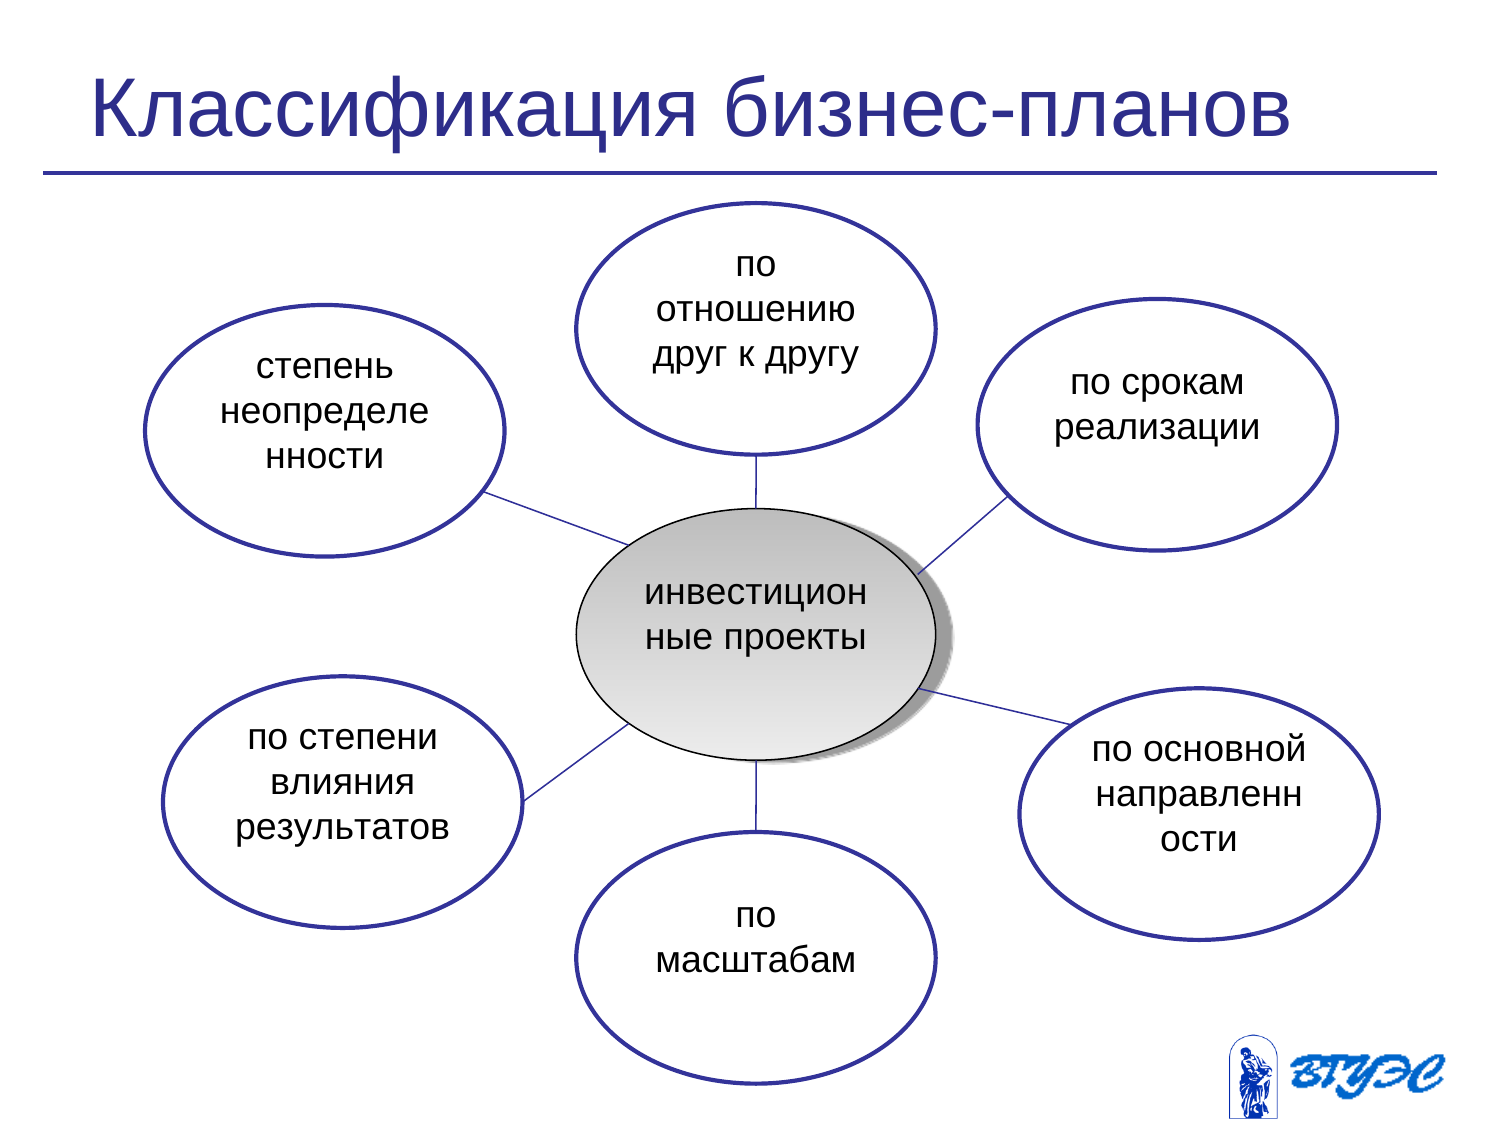

# Классификация бизнес-планов
по отношению друг к другу
по срокам реализации
степень неопределенности
инвестиционные проекты
по степени влияния результатов
по основной направленности
по масштабам